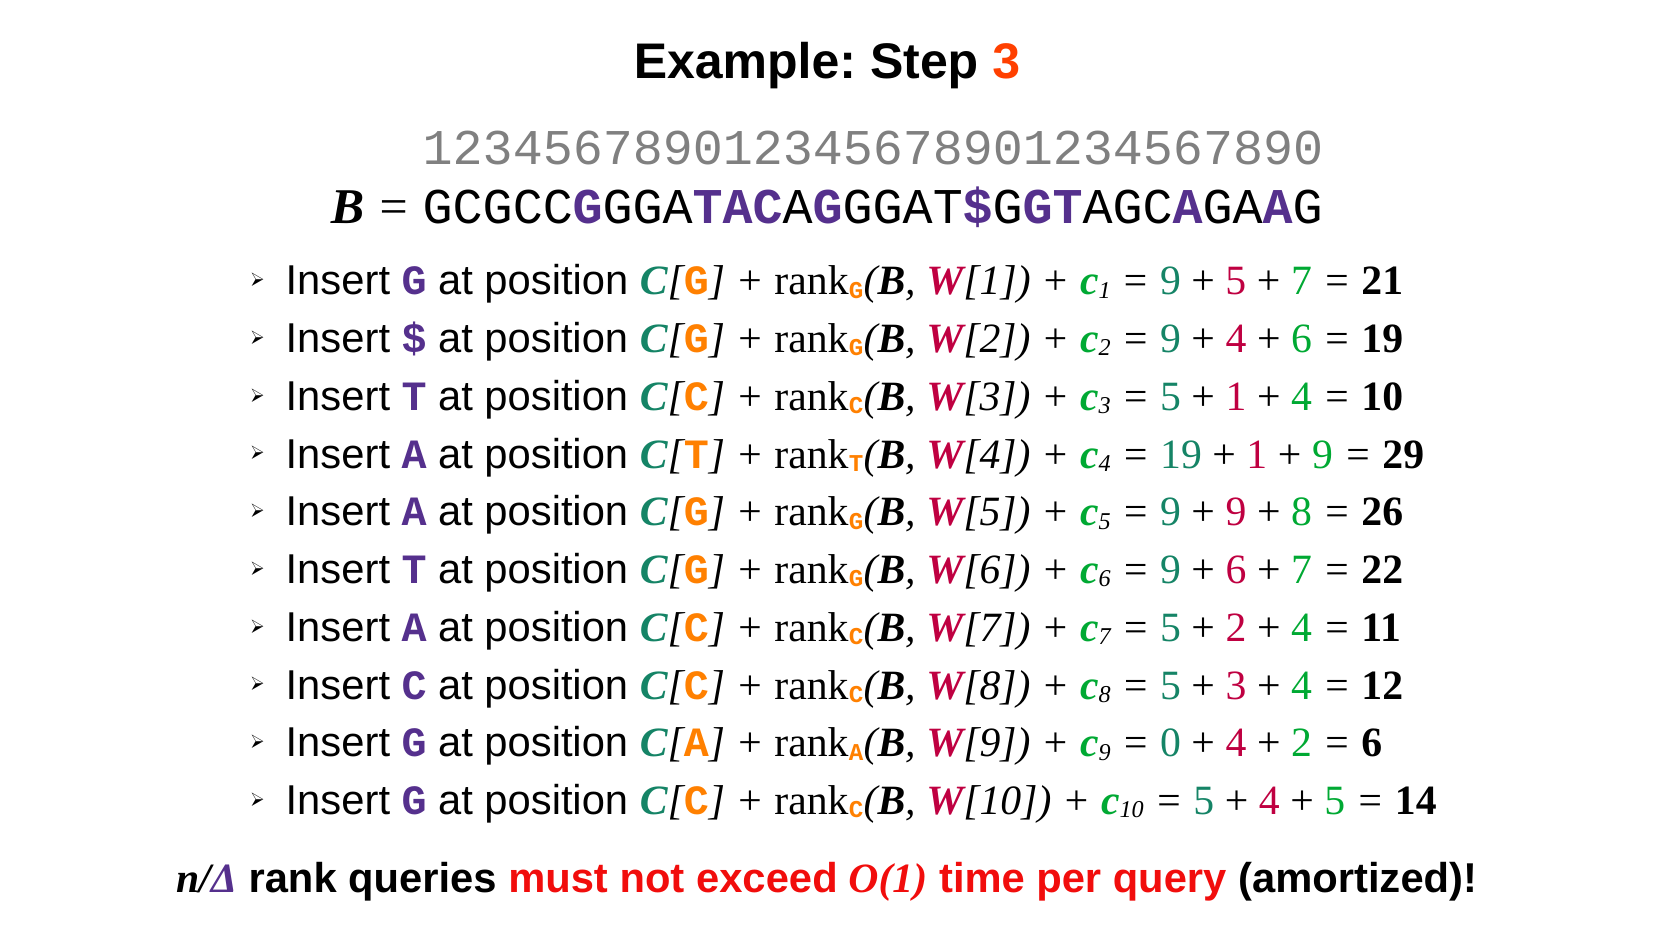

Example: Step 3
B = 123456789012345678901234567890
B = GCGCCGGGATACAGGGAT$GGTAGCAGAAG
Insert G at position C[G] + rankG(B, W[1]) + c1 = 9 + 5 + 7 = 21
Insert $ at position C[G] + rankG(B, W[2]) + c2 = 9 + 4 + 6 = 19
Insert T at position C[C] + rankC(B, W[3]) + c3 = 5 + 1 + 4 = 10
Insert A at position C[T] + rankT(B, W[4]) + c4 = 19 + 1 + 9 = 29
Insert A at position C[G] + rankG(B, W[5]) + c5 = 9 + 9 + 8 = 26
Insert T at position C[G] + rankG(B, W[6]) + c6 = 9 + 6 + 7 = 22
Insert A at position C[C] + rankC(B, W[7]) + c7 = 5 + 2 + 4 = 11
Insert C at position C[C] + rankC(B, W[8]) + c8 = 5 + 3 + 4 = 12
Insert G at position C[A] + rankA(B, W[9]) + c9 = 0 + 4 + 2 = 6
Insert G at position C[C] + rankC(B, W[10]) + c10 = 5 + 4 + 5 = 14
n/Δ rank queries must not exceed O(1) time per query (amortized)!